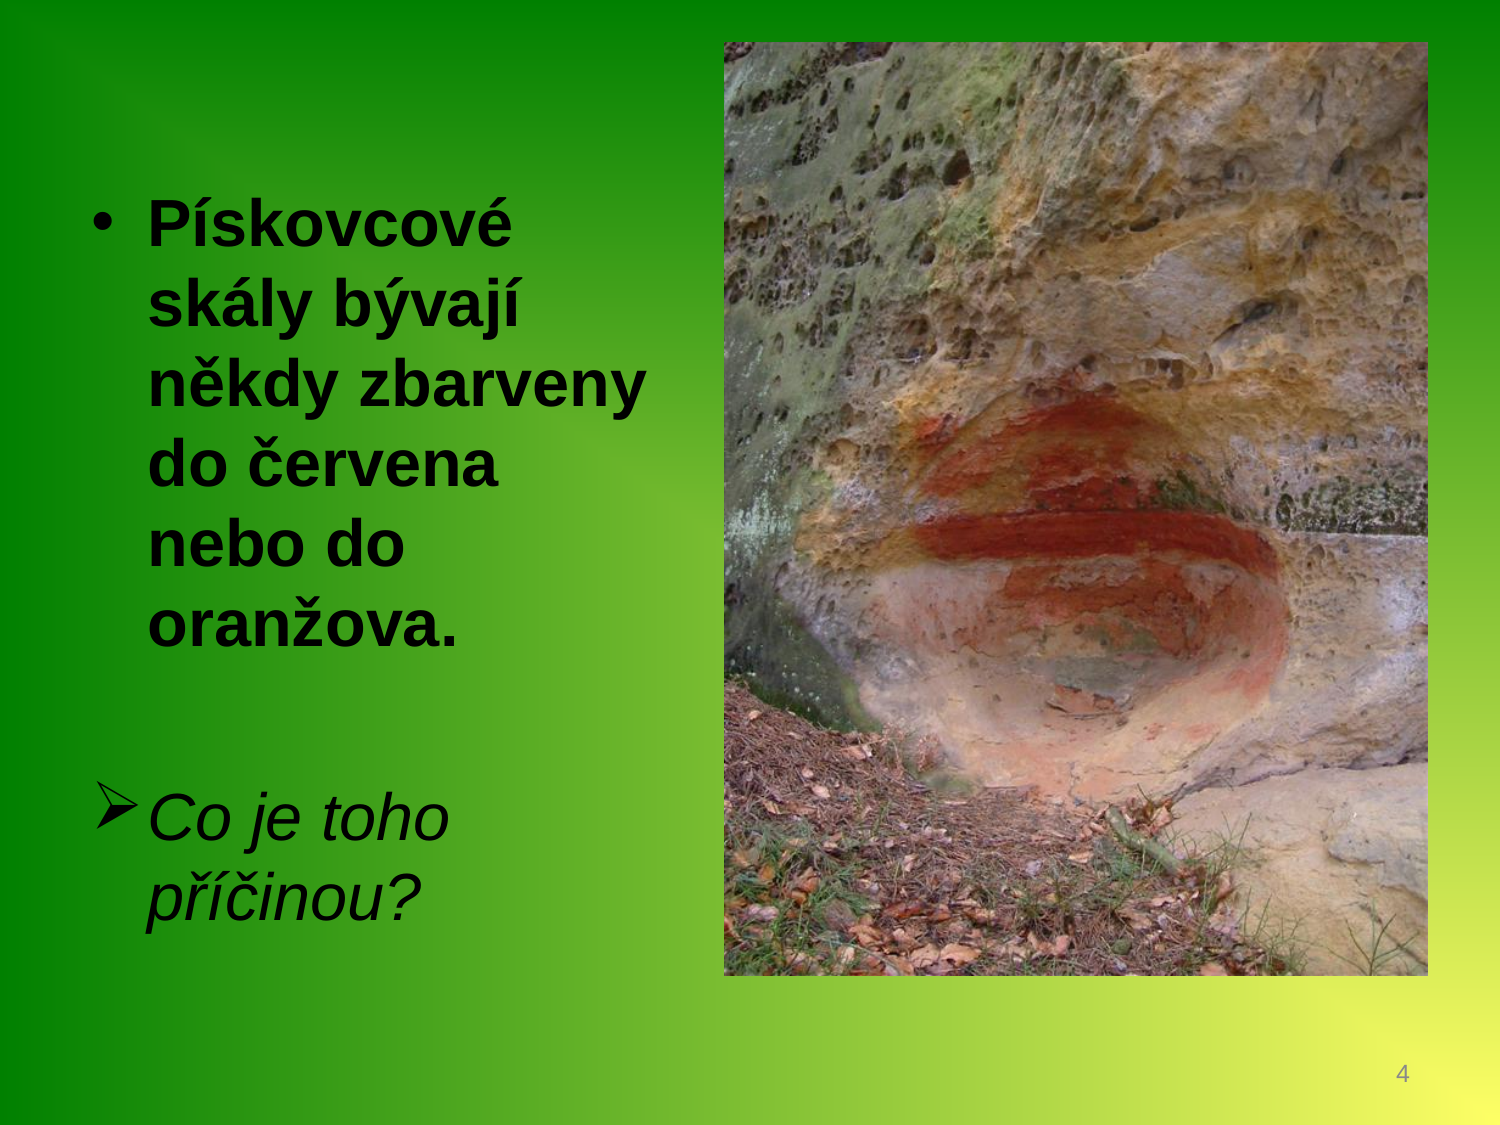

Pískovcové skály bývají někdy zbarveny do červena nebo do oranžova.
Co je toho příčinou?